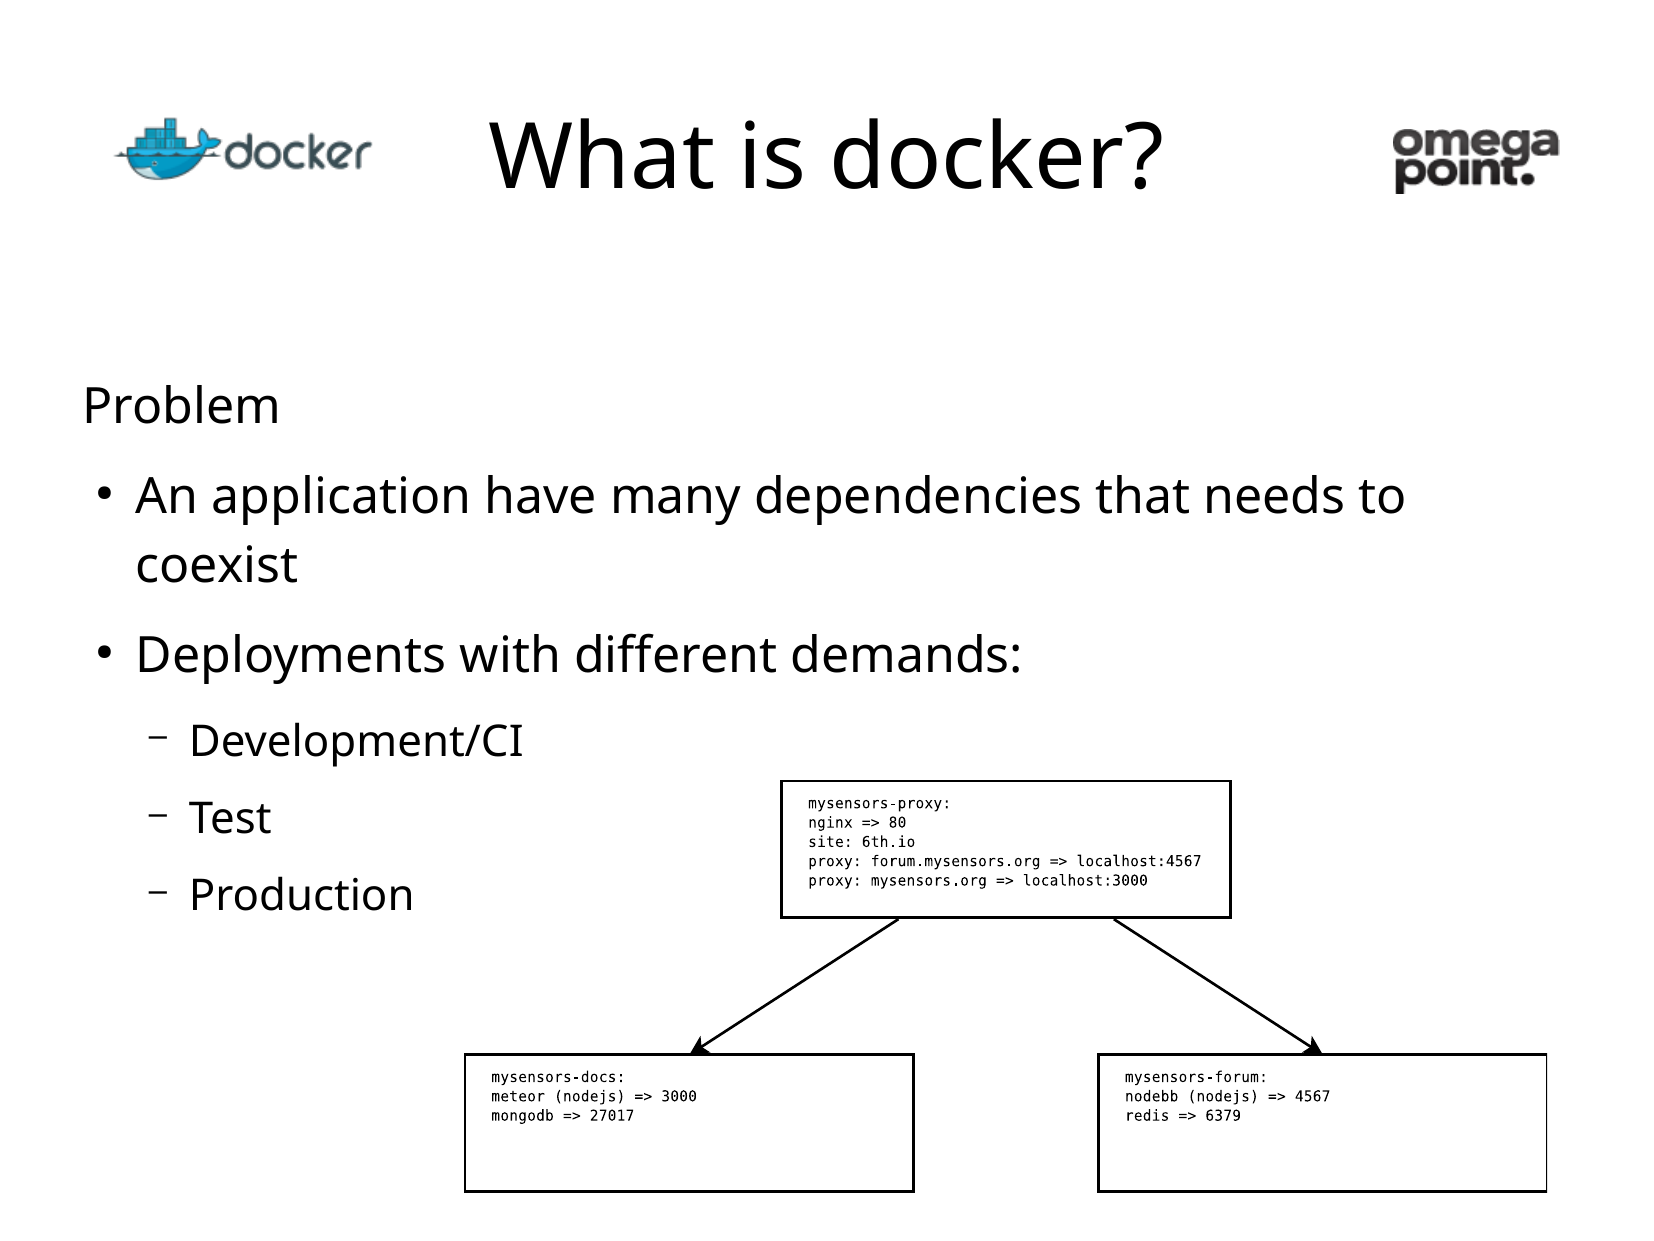

# What is docker?
Problem
An application have many dependencies that needs to coexist
Deployments with different demands:
Development/CI
Test
Production